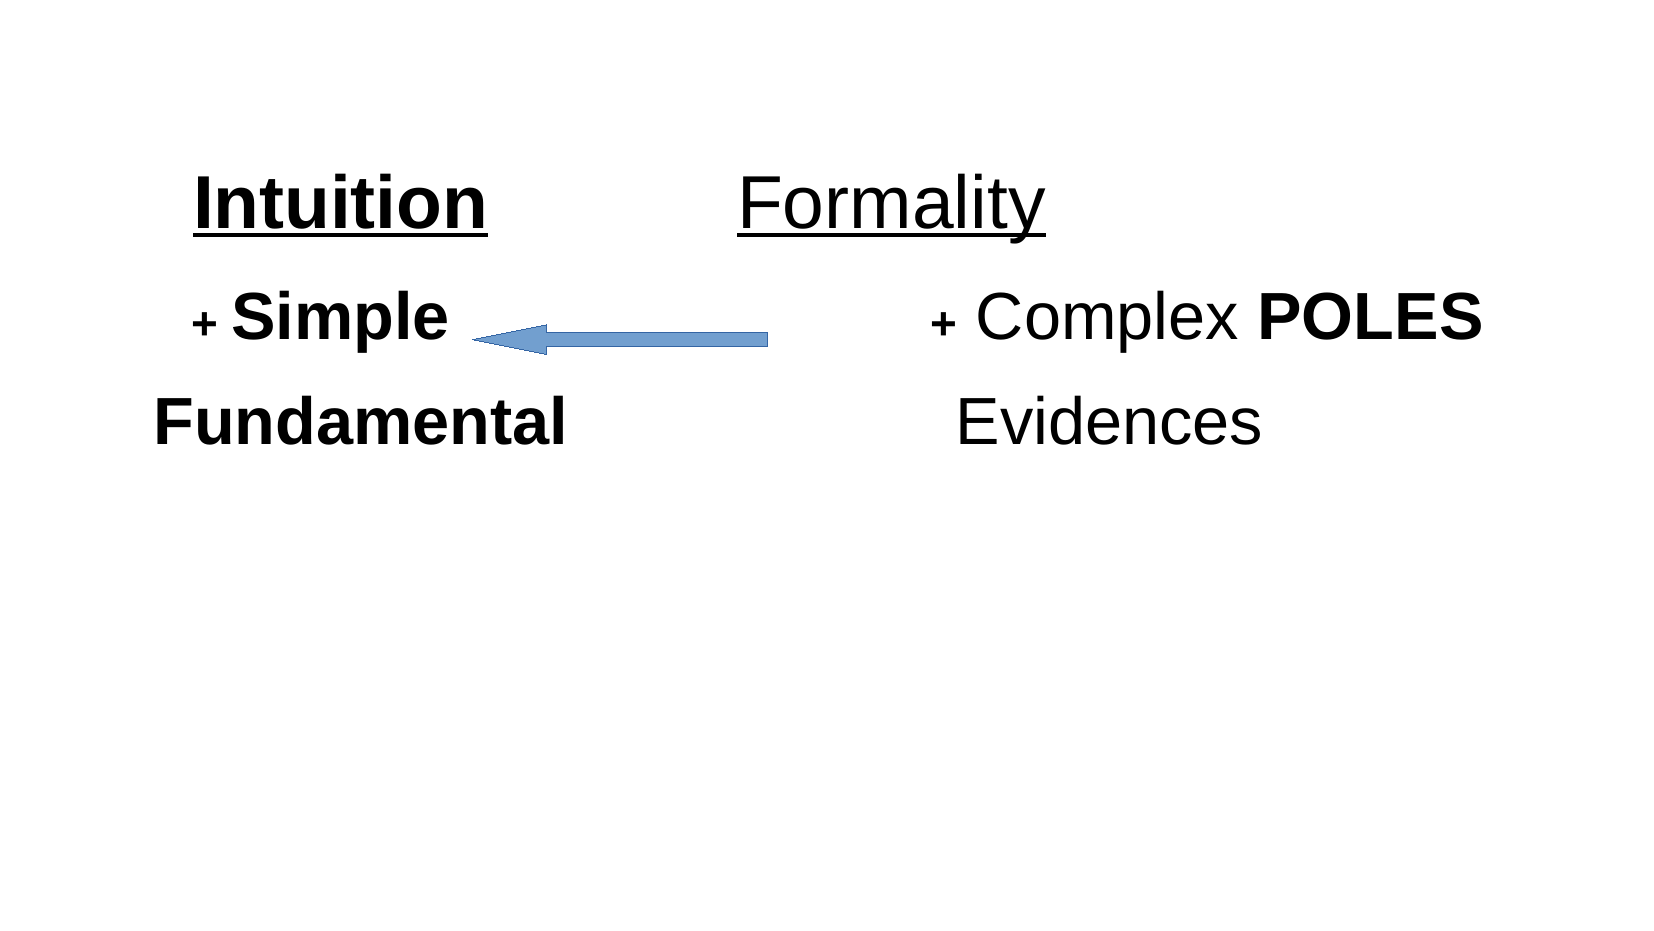

Intuition Formality
# + Simple + Complex POLES
Fundamental Evidences